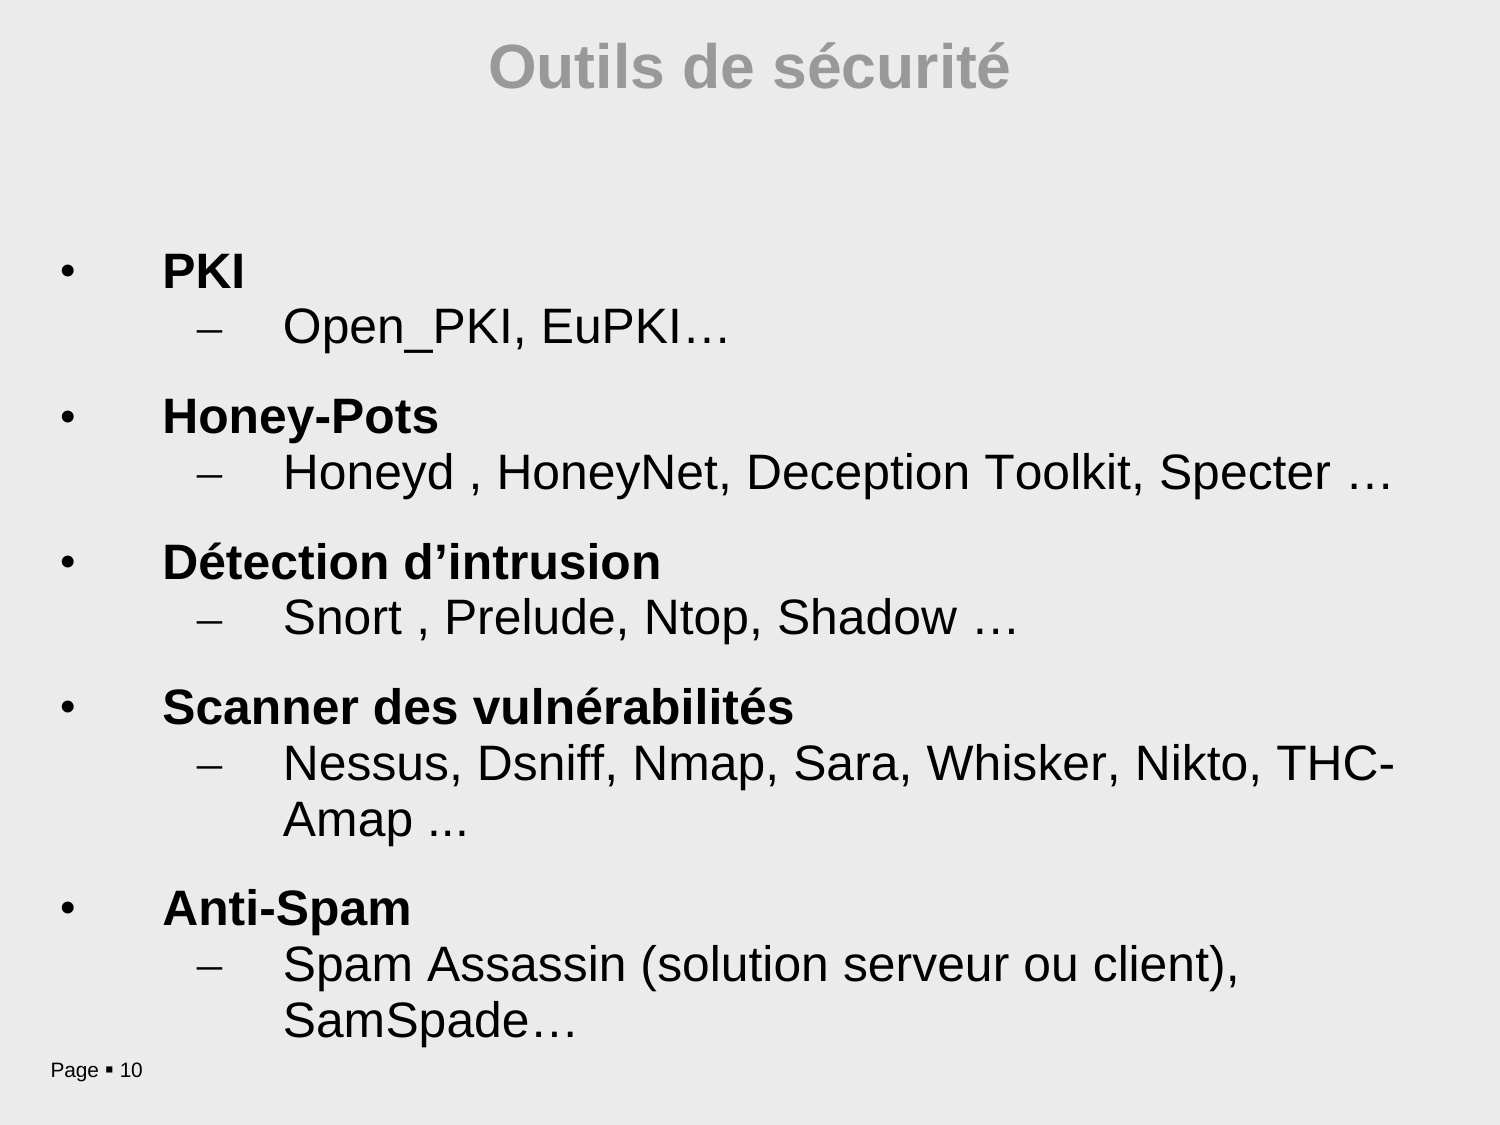

# Outils de sécurité
PKI
Open_PKI, EuPKI…
Honey-Pots
Honeyd , HoneyNet, Deception Toolkit, Specter …
Détection d’intrusion
Snort , Prelude, Ntop, Shadow …
Scanner des vulnérabilités
Nessus, Dsniff, Nmap, Sara, Whisker, Nikto, THC-Amap ...
Anti-Spam
Spam Assassin (solution serveur ou client), SamSpade…